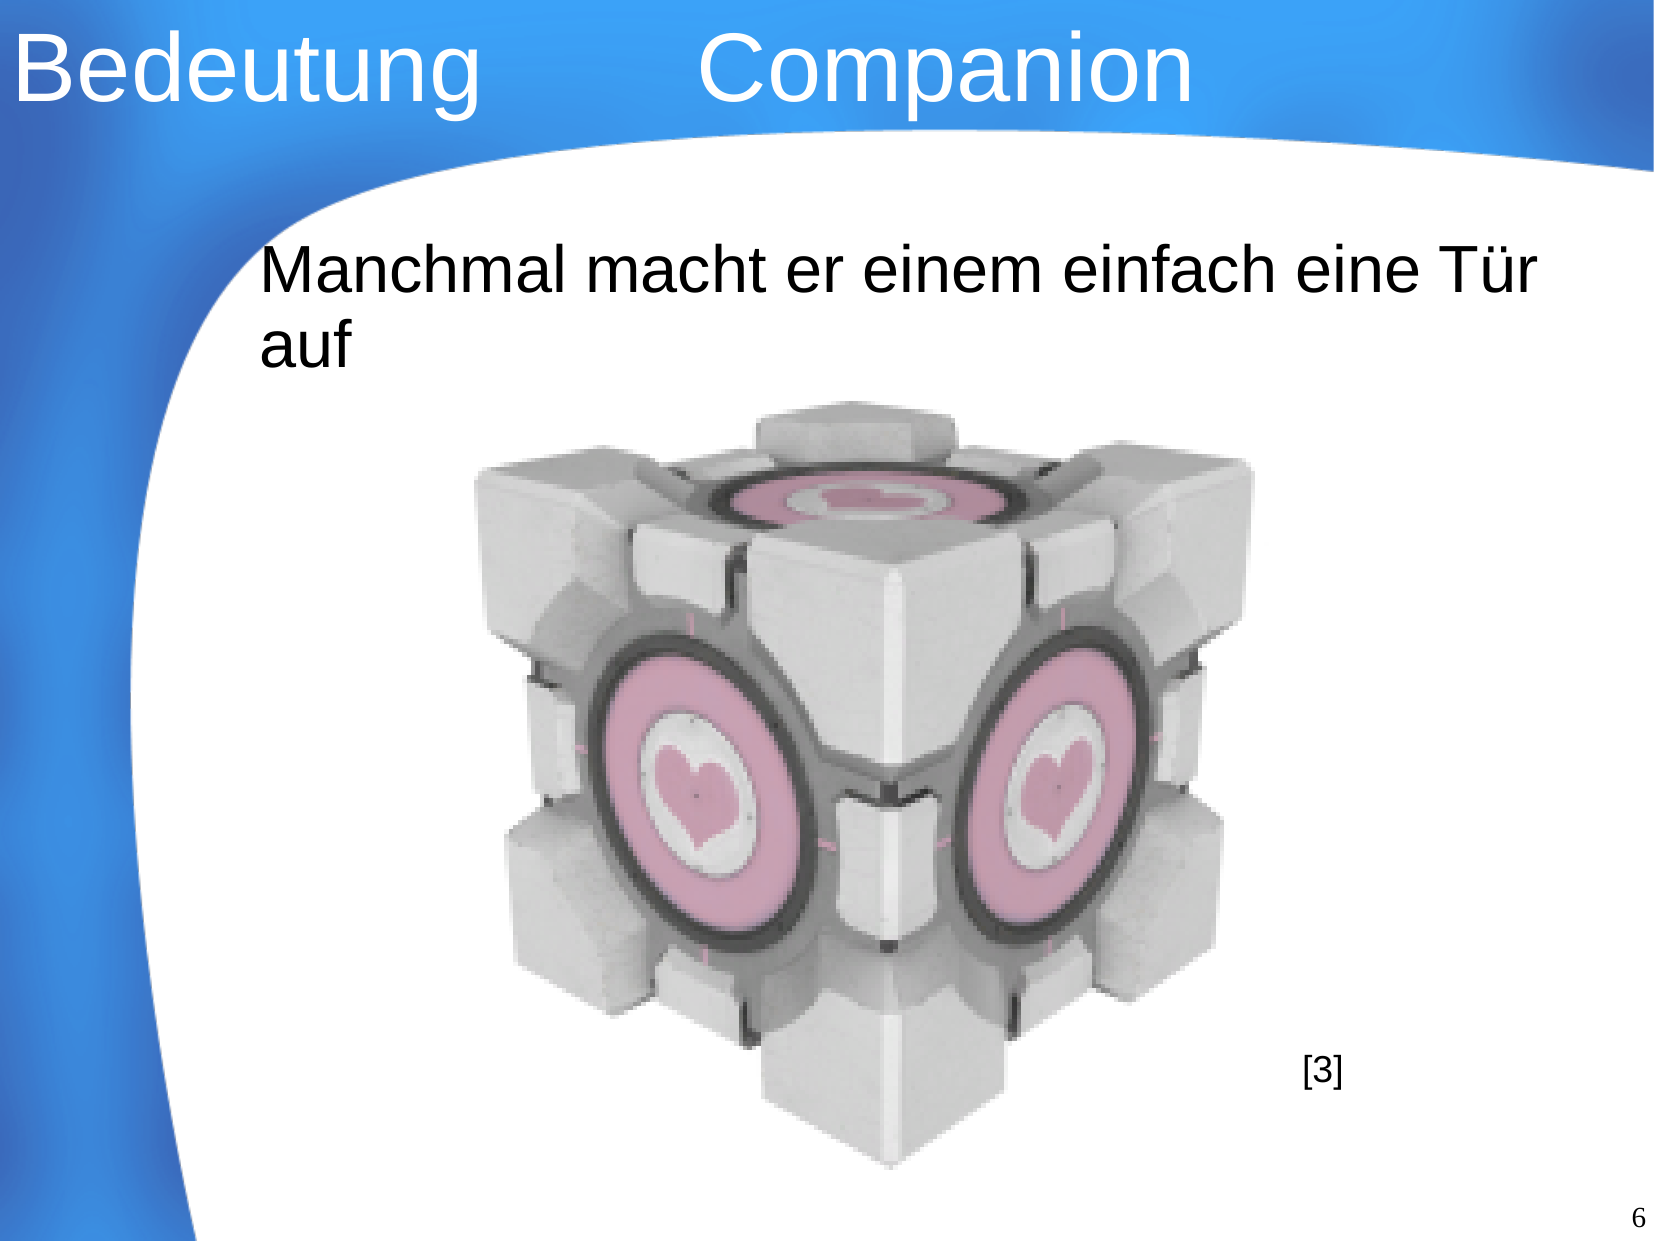

Bedeutung
# Companion
Manchmal macht er einem einfach eine Tür auf
[3]
6